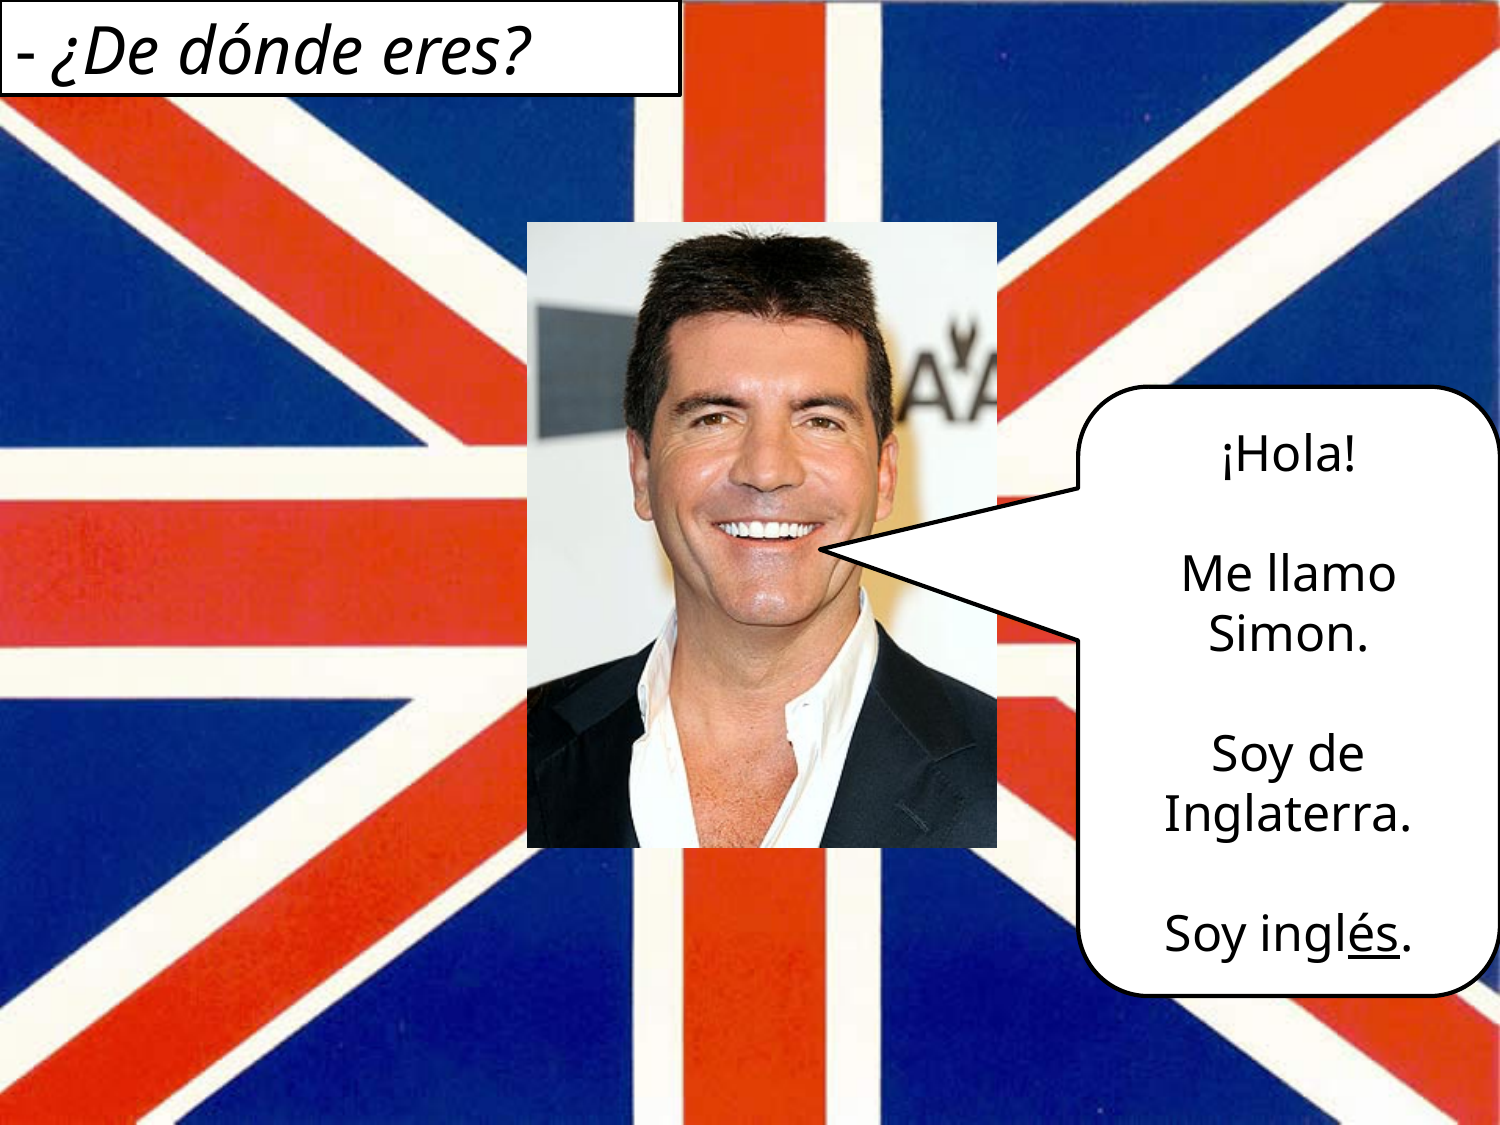

- ¿De dónde eres?
¡Hola!
Me llamo Simon.
Soy de Inglaterra.
Soy inglés.